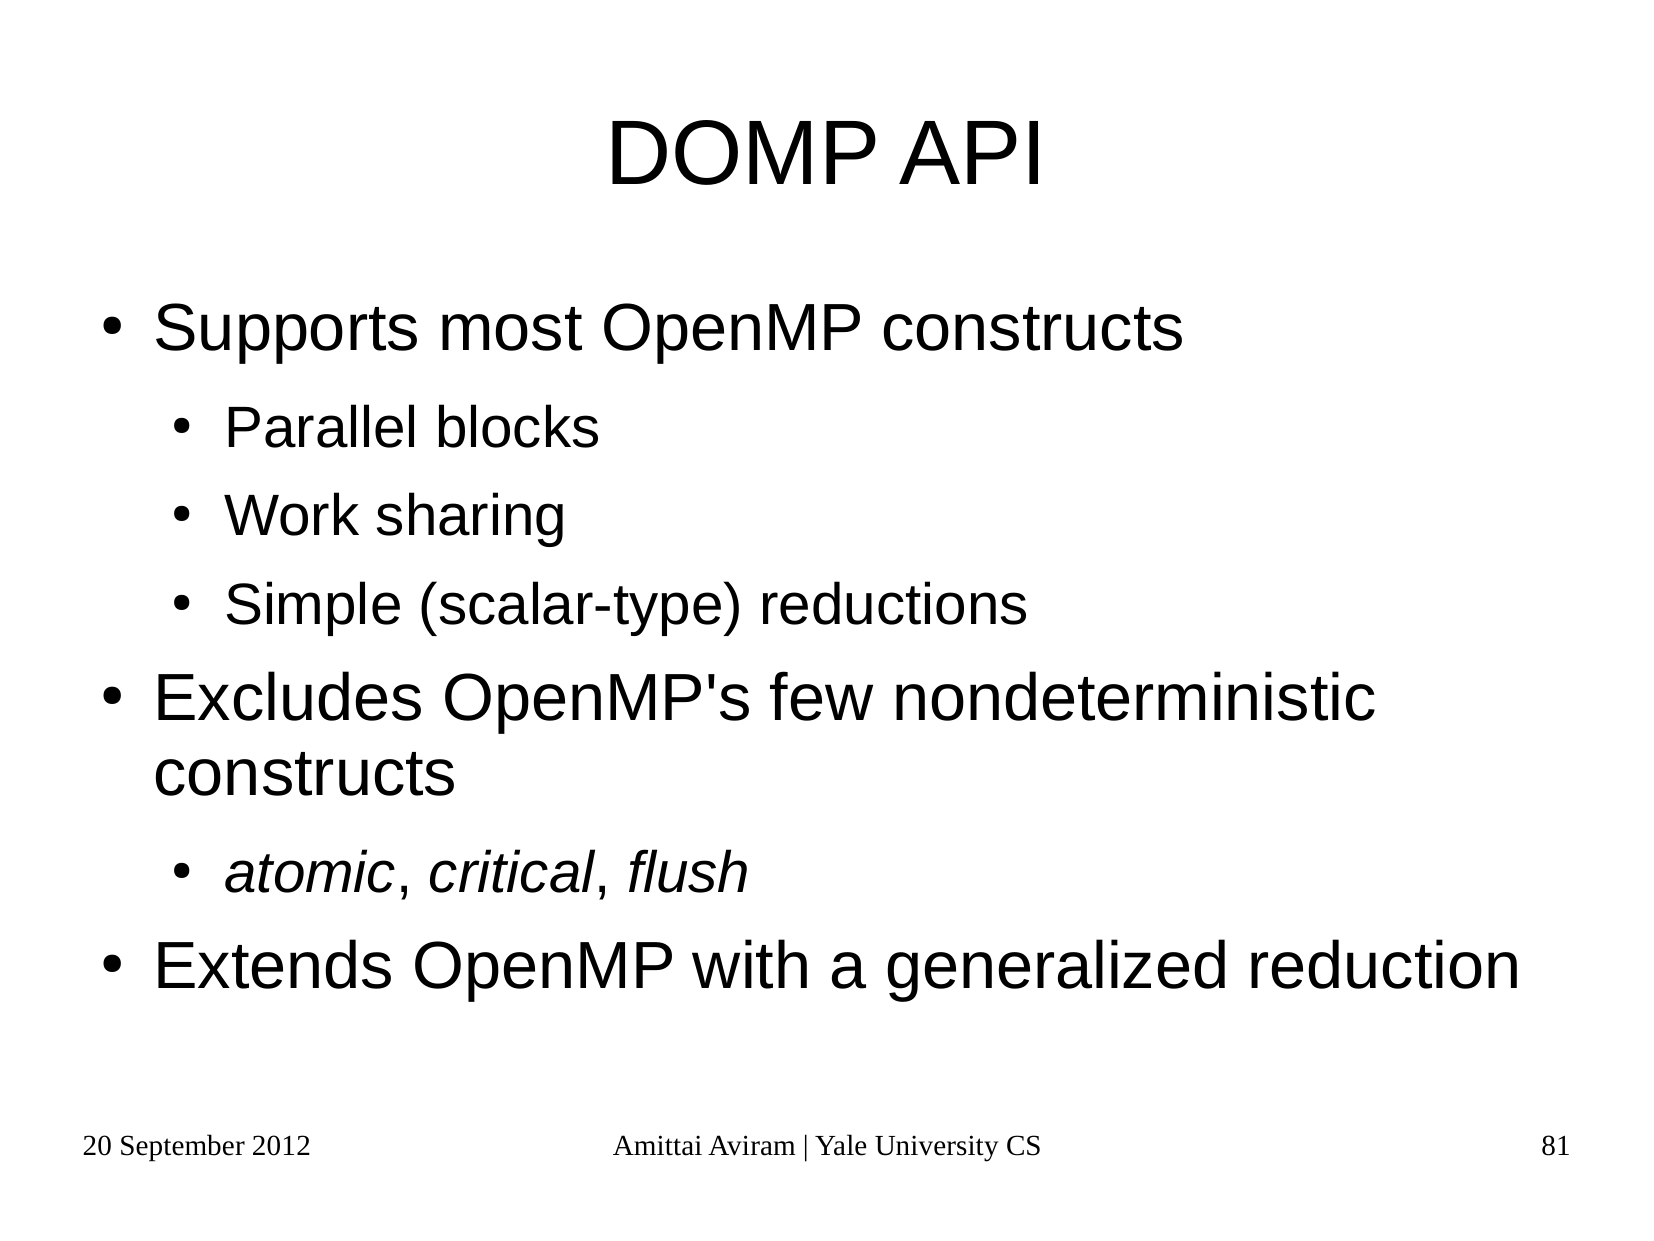

# DOMP API
Supports most OpenMP constructs
Parallel blocks
Work sharing
Simple (scalar-type) reductions
Excludes OpenMP's few nondeterministic constructs
atomic, critical, flush
Extends OpenMP with a generalized reduction
81